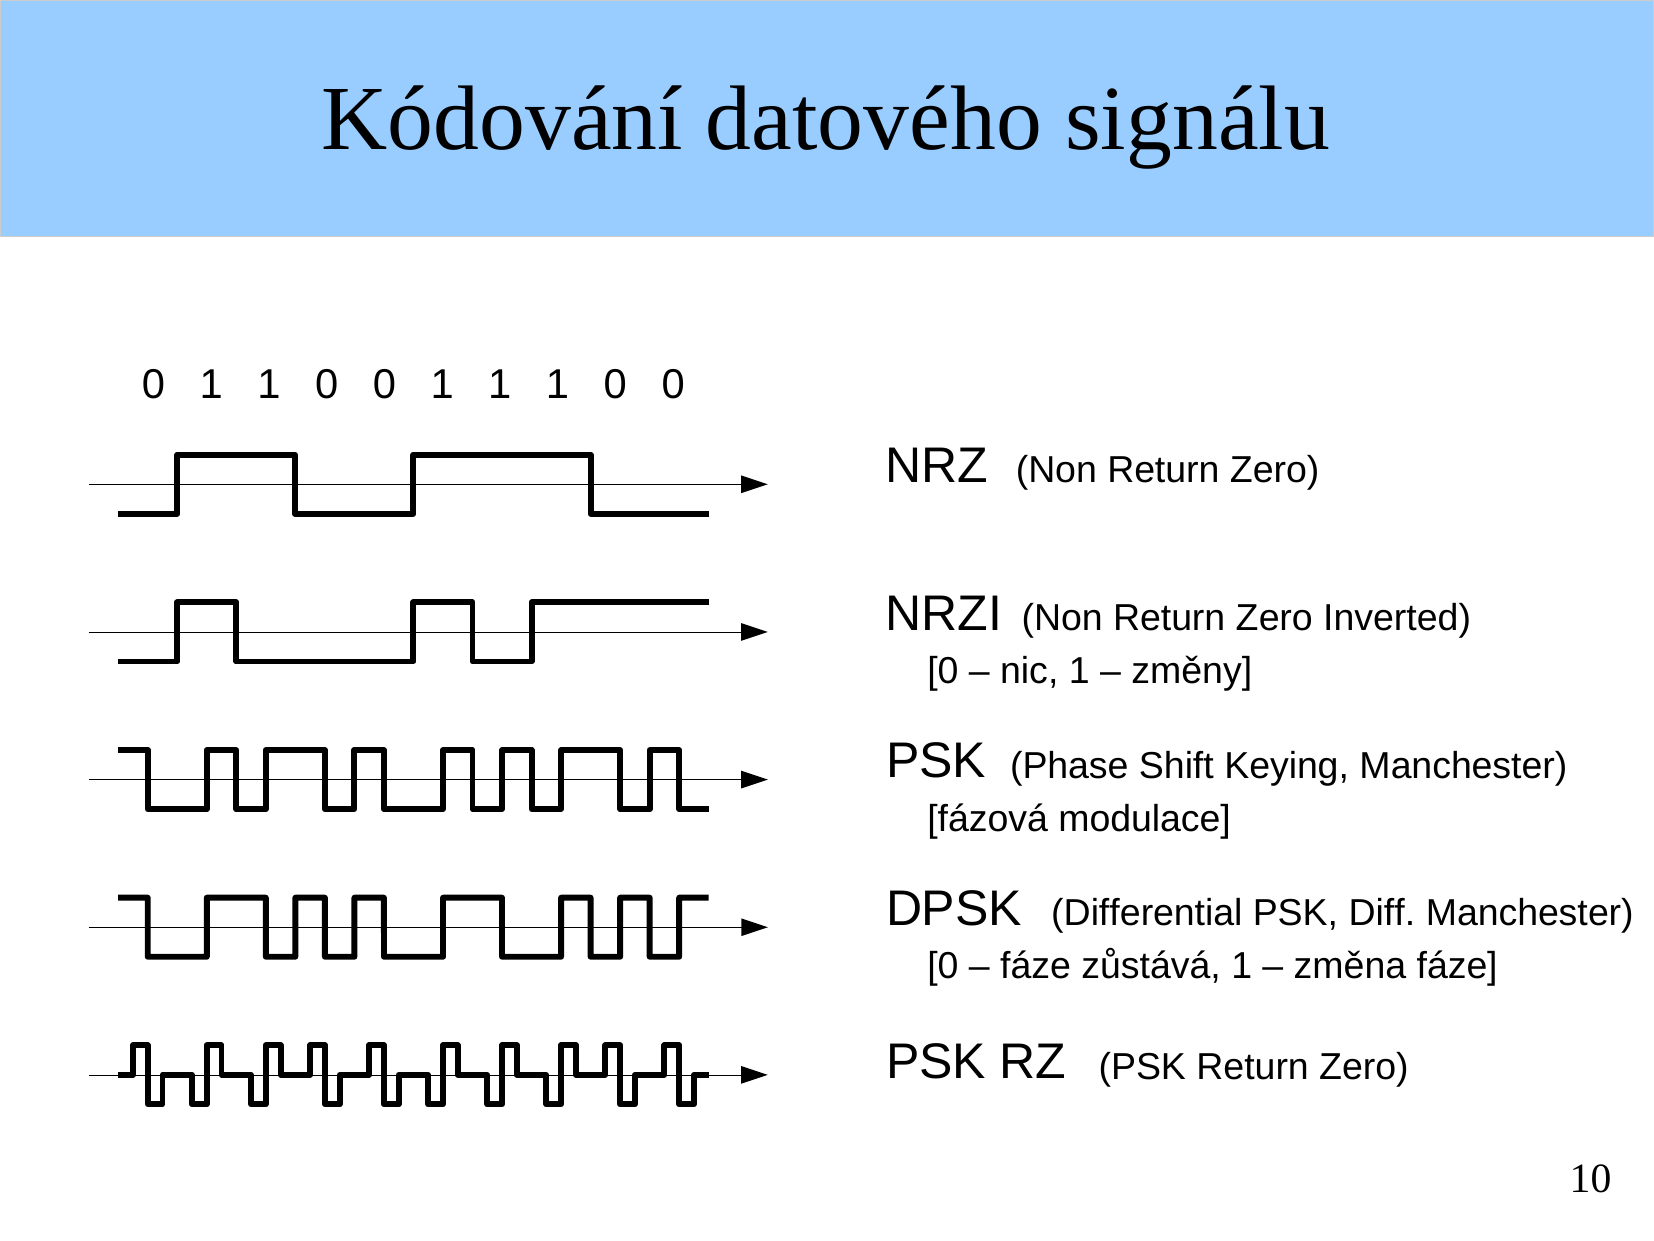

# Kódování datového signálu
0 1 1 0 0 1 1 1 0 0
NRZ
(Non Return Zero)
NRZI
(Non Return Zero Inverted)
[0 – nic, 1 – změny]
PSK
(Phase Shift Keying, Manchester)
[fázová modulace]
DPSK
(Differential PSK, Diff. Manchester)
[0 – fáze zůstává, 1 – změna fáze]
PSK RZ
(PSK Return Zero)